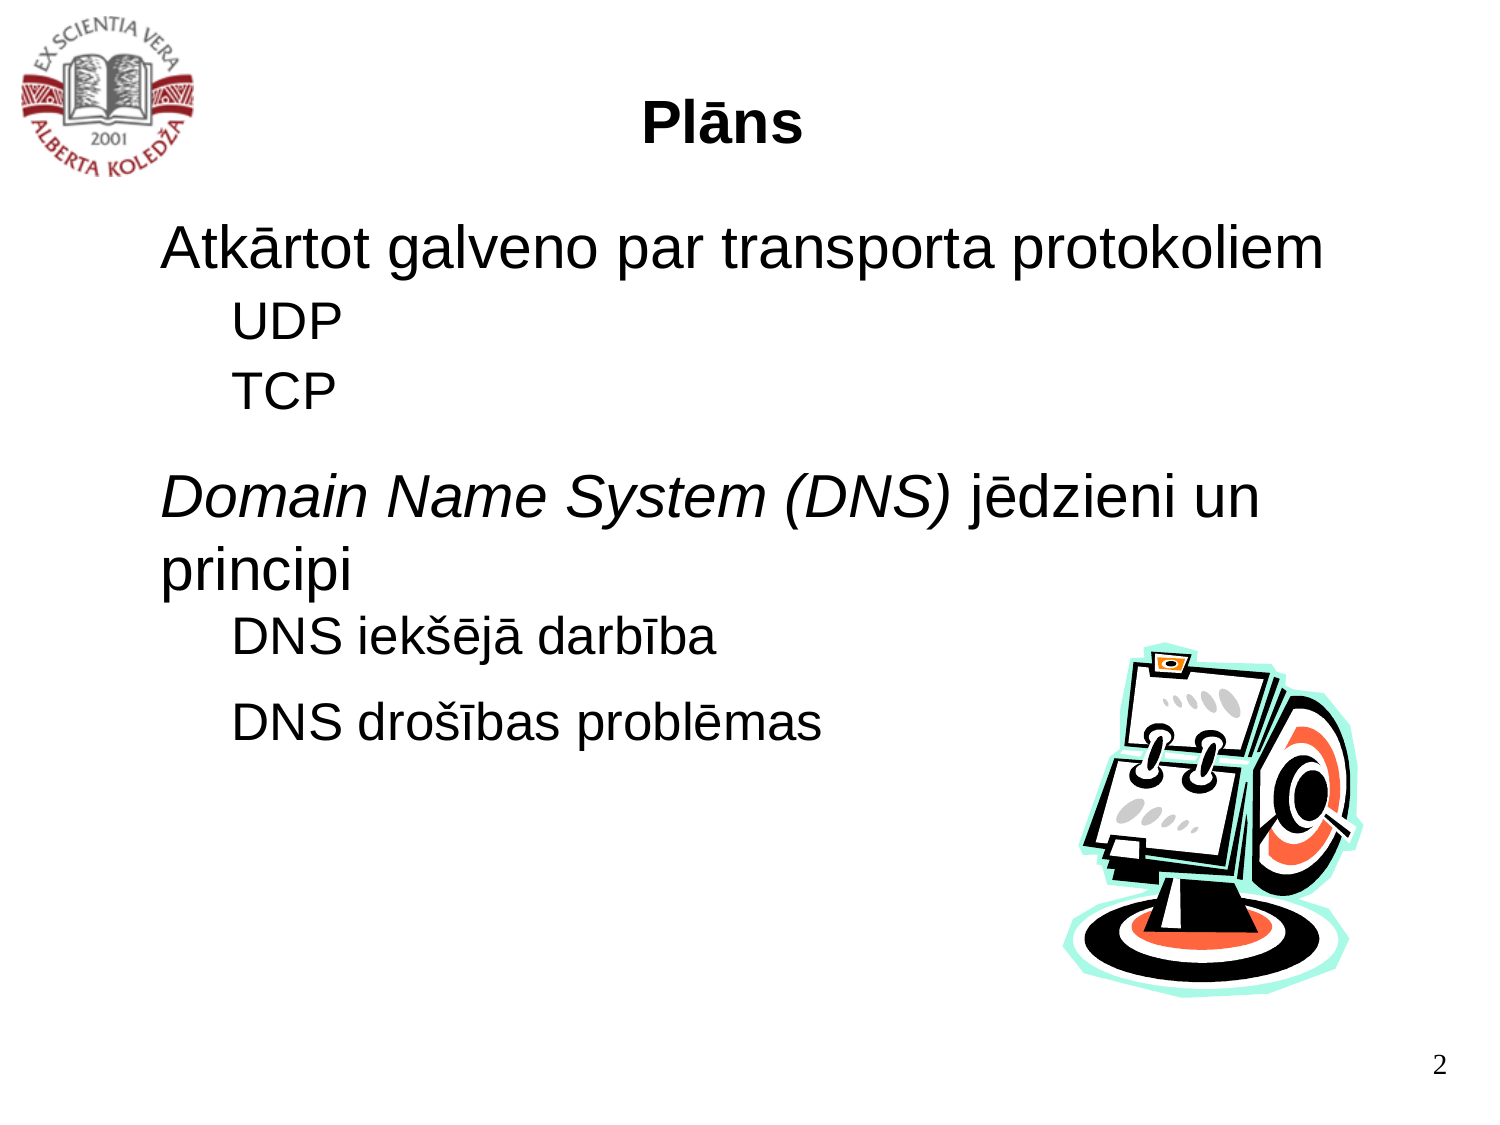

# Plāns
Atkārtot galveno par transporta protokoliem
UDP
TCP
Domain Name System (DNS) jēdzieni un principi
DNS iekšējā darbība
DNS drošības problēmas
1